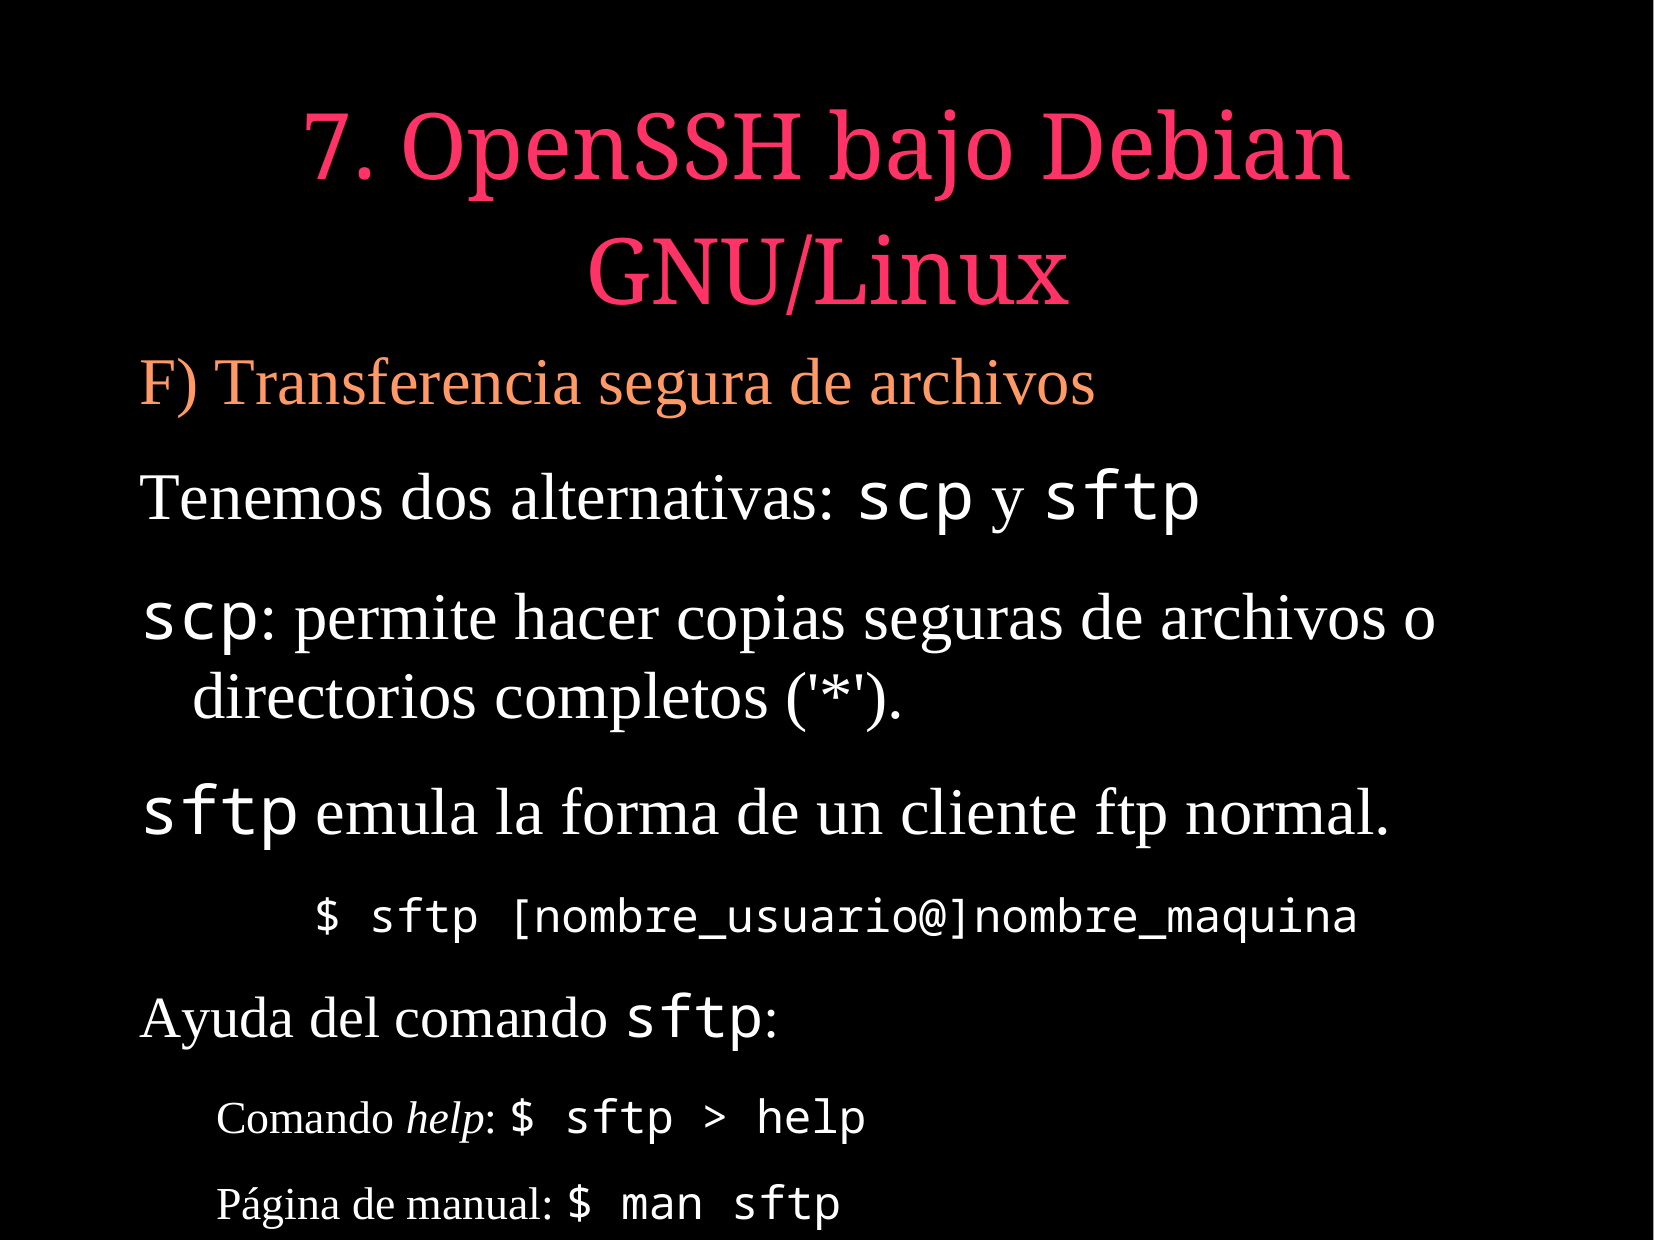

# 7. OpenSSH bajo Debian GNU/Linux
F) Transferencia segura de archivos
Tenemos dos alternativas: scp y sftp
scp: permite hacer copias seguras de archivos o directorios completos ('*').
sftp emula la forma de un cliente ftp normal.
$ sftp [nombre_usuario@]nombre_maquina
Ayuda del comando sftp:
Comando help: $ sftp > help
Página de manual: $ man sftp